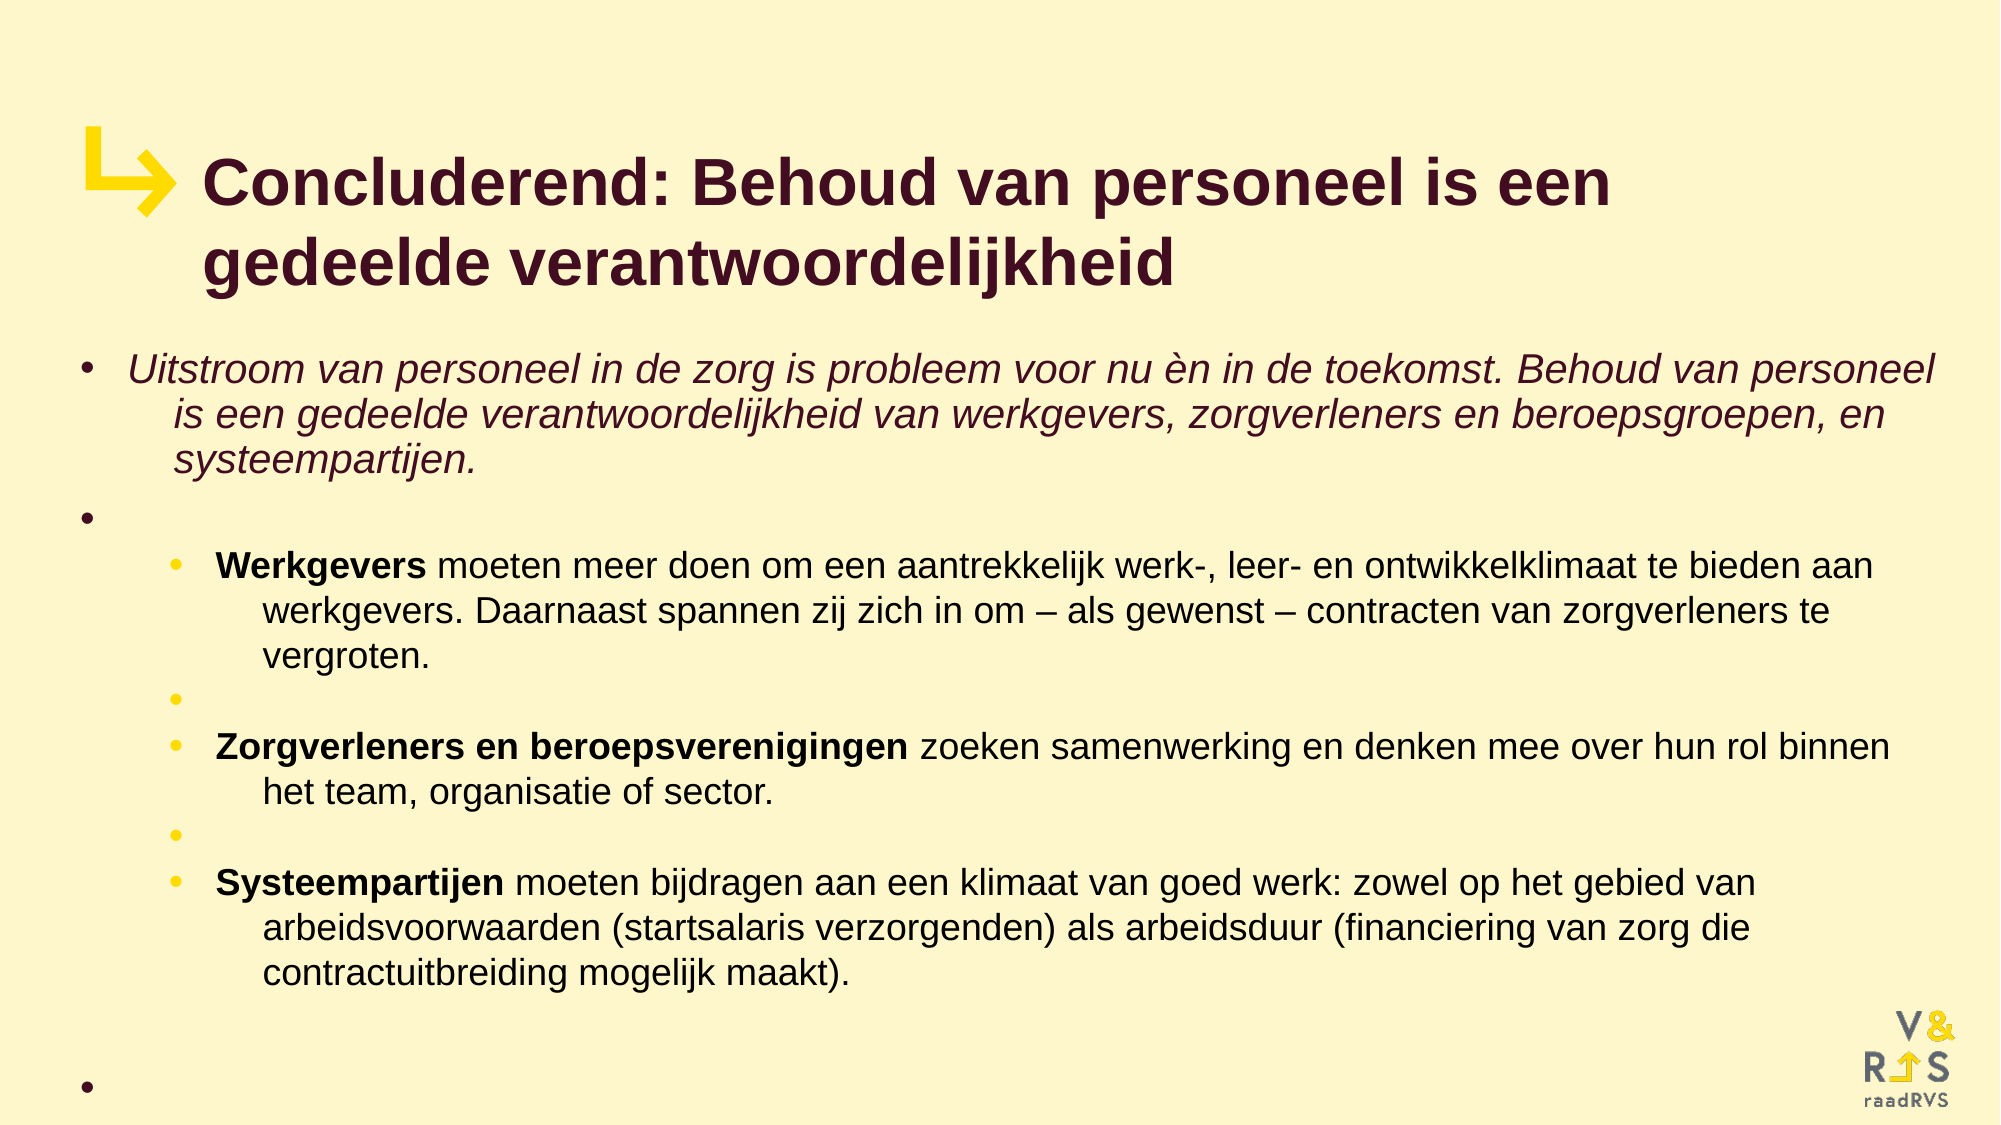

# Concluderend: Behoud van personeel is een gedeelde verantwoordelijkheid
Uitstroom van personeel in de zorg is probleem voor nu èn in de toekomst. Behoud van personeel is een gedeelde verantwoordelijkheid van werkgevers, zorgverleners en beroepsgroepen, en systeempartijen.
Werkgevers moeten meer doen om een aantrekkelijk werk-, leer- en ontwikkelklimaat te bieden aan werkgevers. Daarnaast spannen zij zich in om – als gewenst – contracten van zorgverleners te vergroten.
Zorgverleners en beroepsverenigingen zoeken samenwerking en denken mee over hun rol binnen het team, organisatie of sector.
Systeempartijen moeten bijdragen aan een klimaat van goed werk: zowel op het gebied van arbeidsvoorwaarden (startsalaris verzorgenden) als arbeidsduur (financiering van zorg die contractuitbreiding mogelijk maakt).